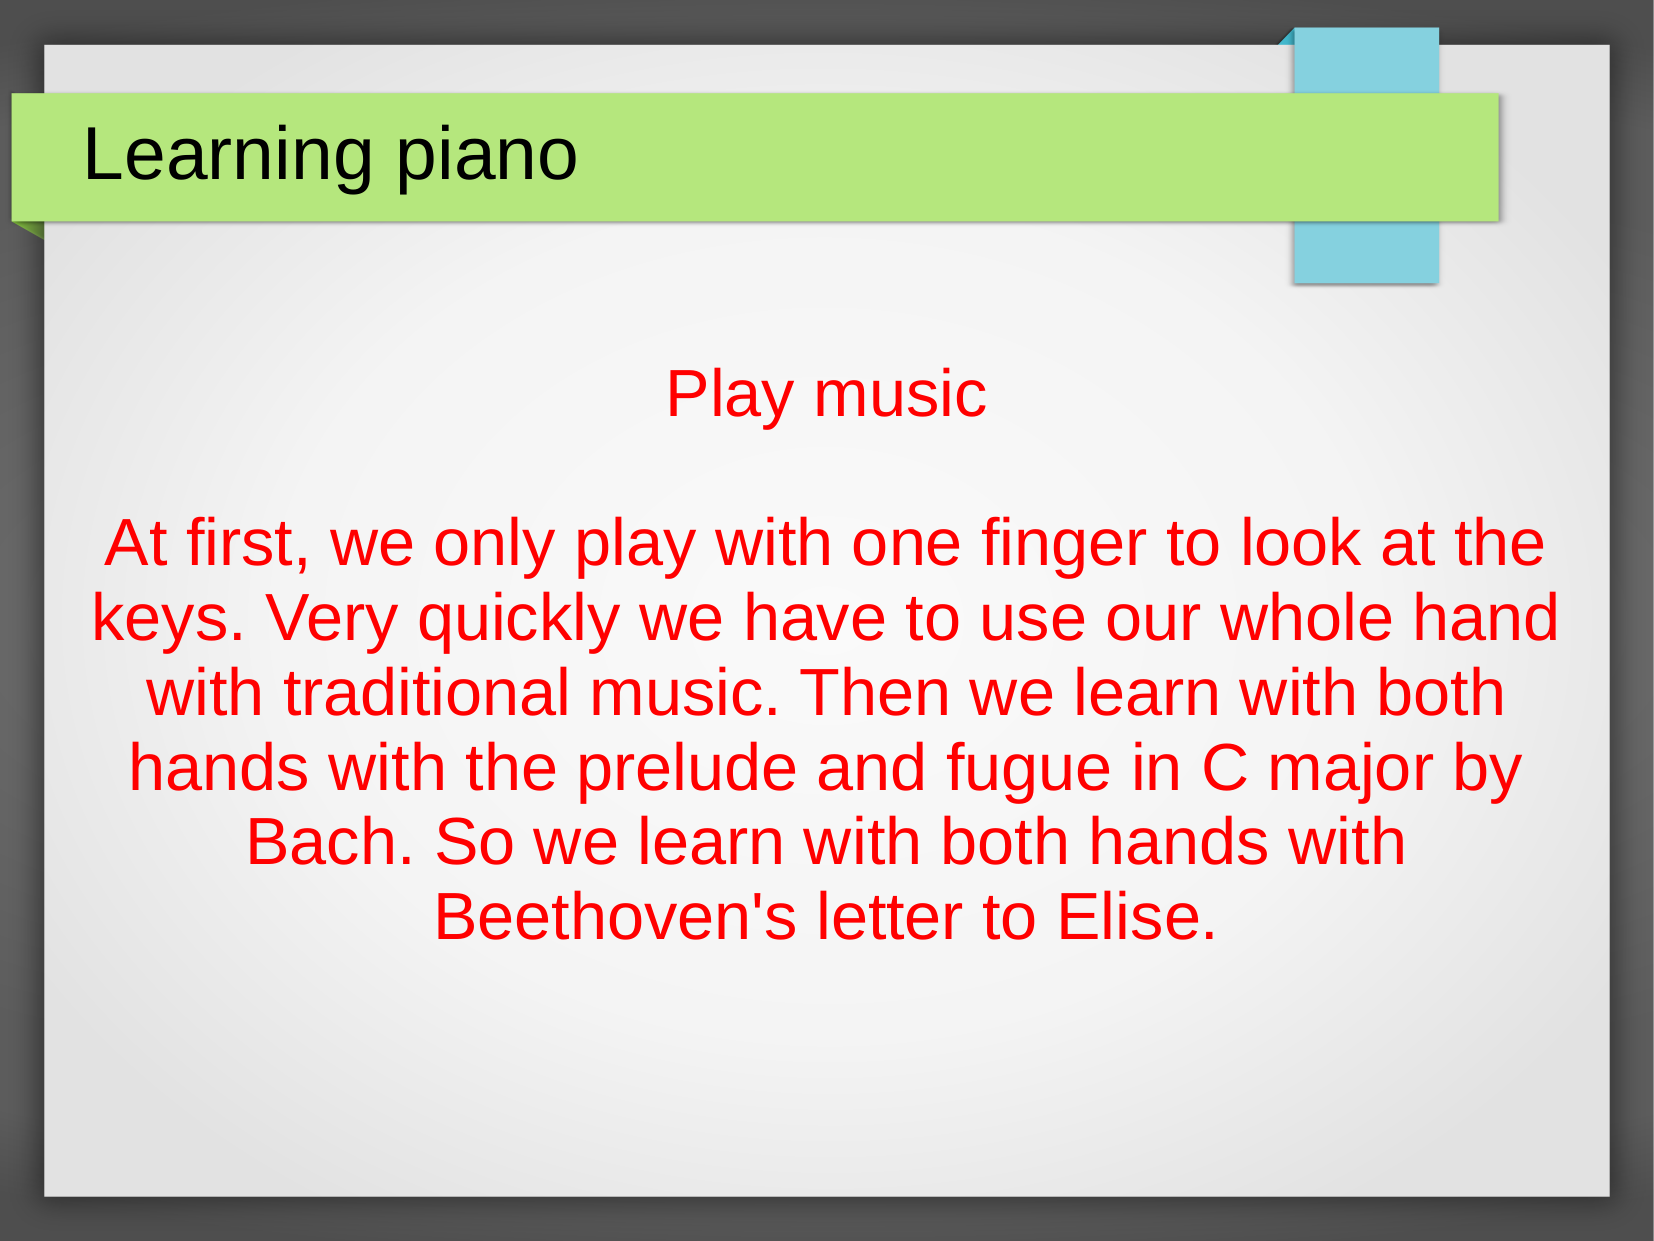

# Learning piano
Play music
At first, we only play with one finger to look at the keys. Very quickly we have to use our whole hand with traditional music. Then we learn with both hands with the prelude and fugue in C major by Bach. So we learn with both hands with Beethoven's letter to Elise.